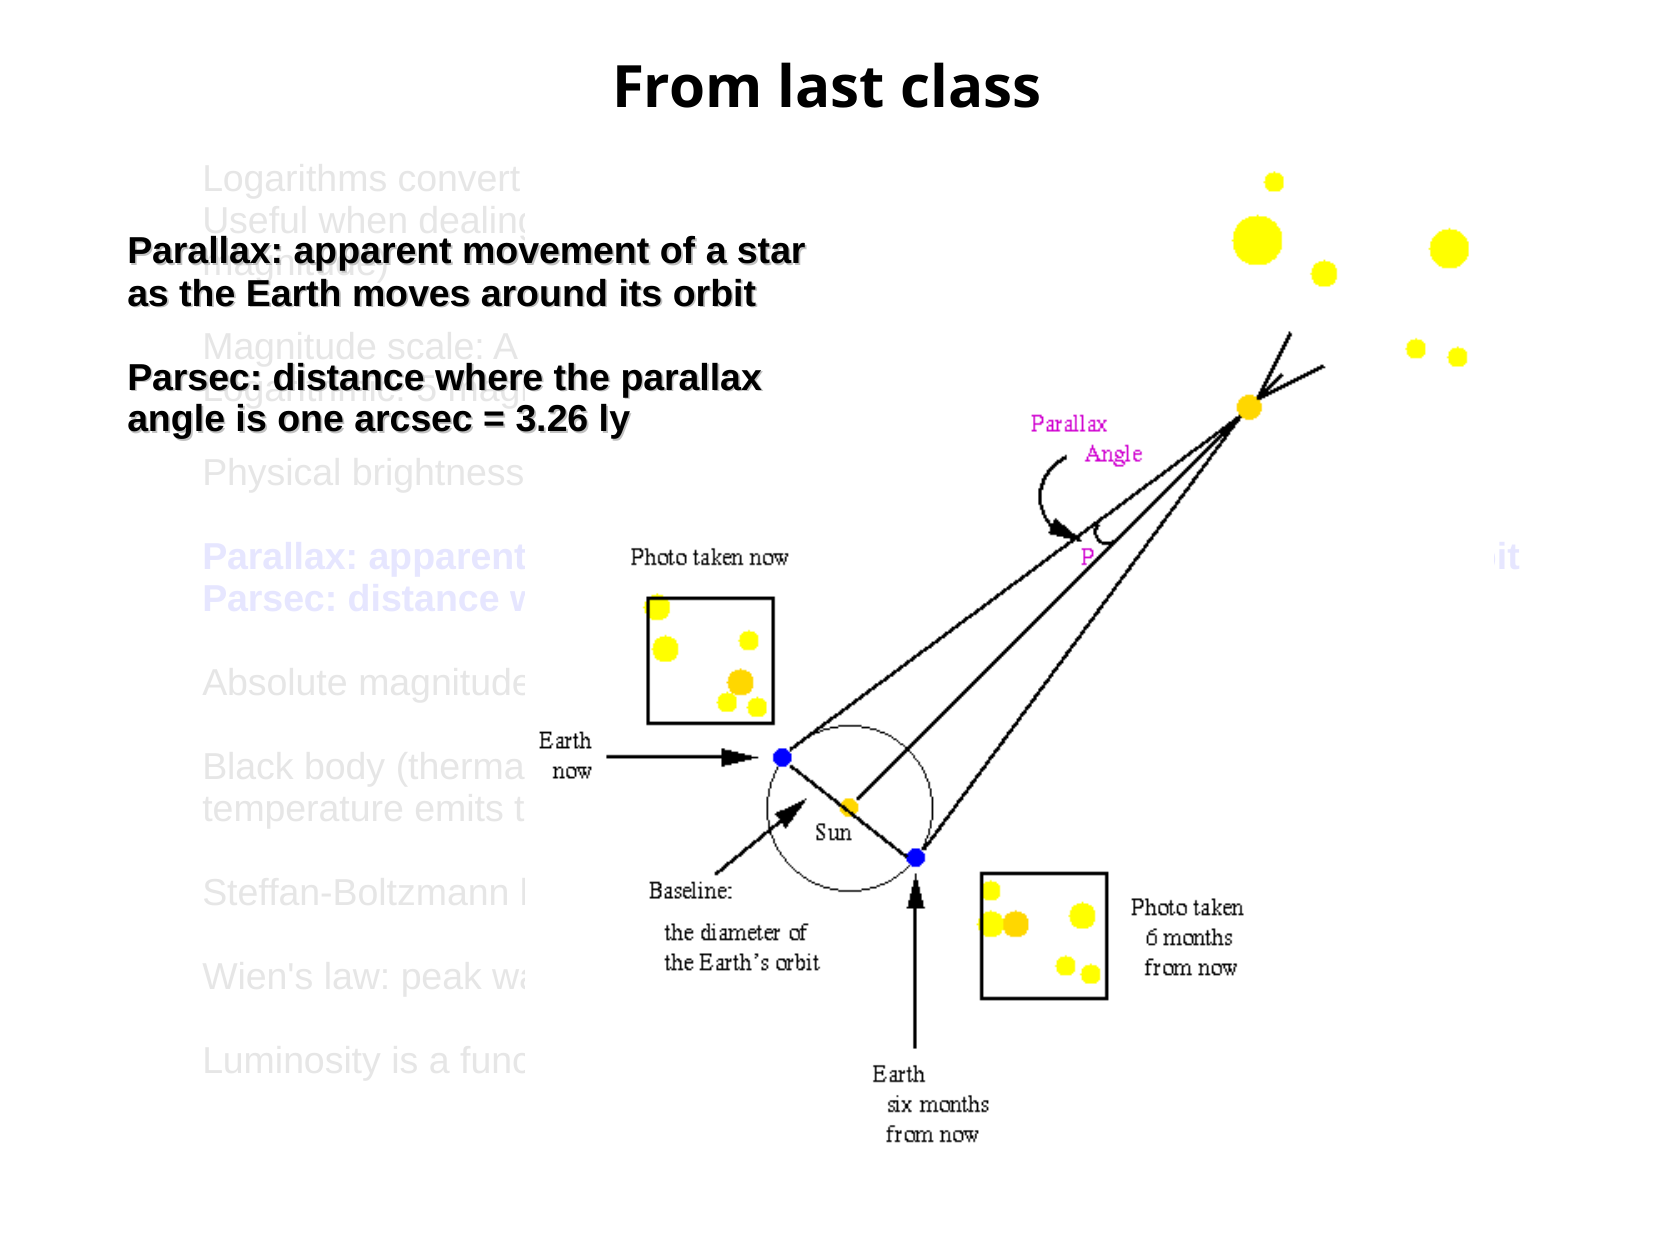

From last class
Logarithms convert multiplications into additions
Useful when dealing with numbers that span a large range (many orders of magnitude)
Magnitude scale: A reverse scale
Logarithmic: 5 magnitudes mean a factor 100 in brightness
Physical brightness is called Flux, falls with the square of the distance
Parallax: apparent movement of a star as the Earth moves around its orbit
Parsec: distance where the parallax angle is one arcsec = 3.26 ly
Absolute magnitude: Magnitude from the standard distance of 10 parsecs
Black body (thermal) radiation: a property of nature, every body with a temperature emits thermal radiation.
Steffan-Boltzmann law: thermal radiation is a strong function of temperature
Wien's law: peak wavelength is uniquely determined by temperature
Luminosity is a function of radius and a strong function of temperature
Parallax: apparent movement of a star as the Earth moves around its orbit
Parsec: distance where the parallax angle is one arcsec = 3.26 ly